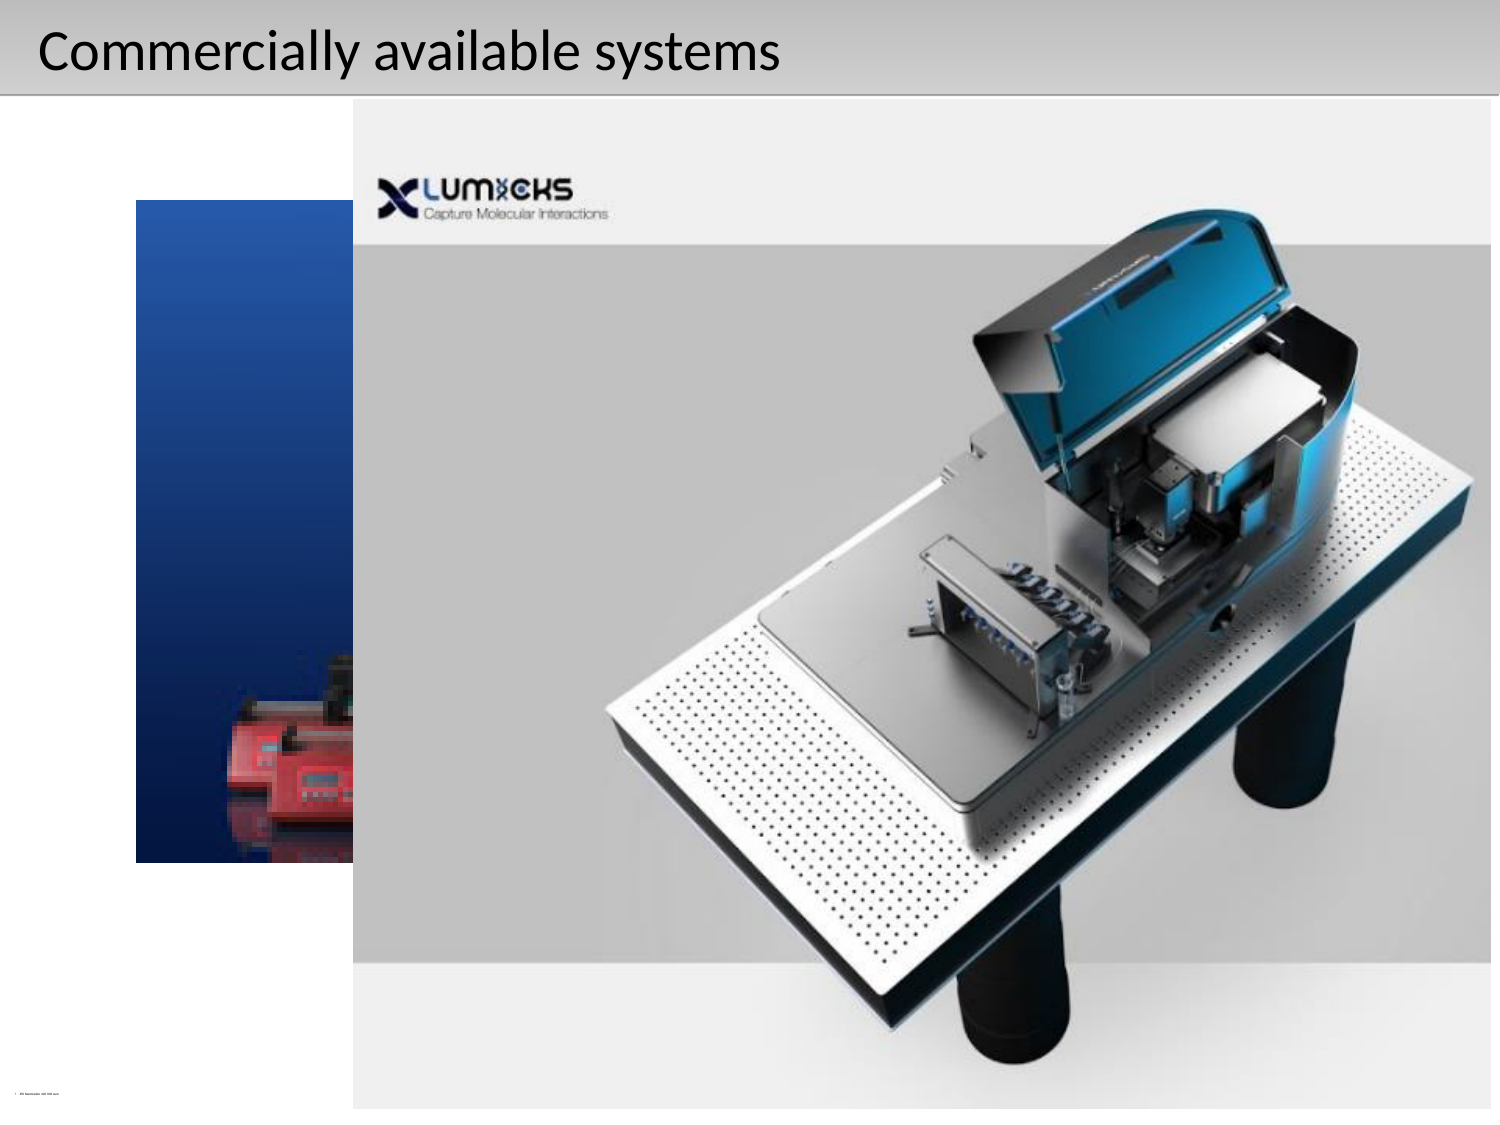

# Commercially available systems
JPK Nanotracker 400 000 euro